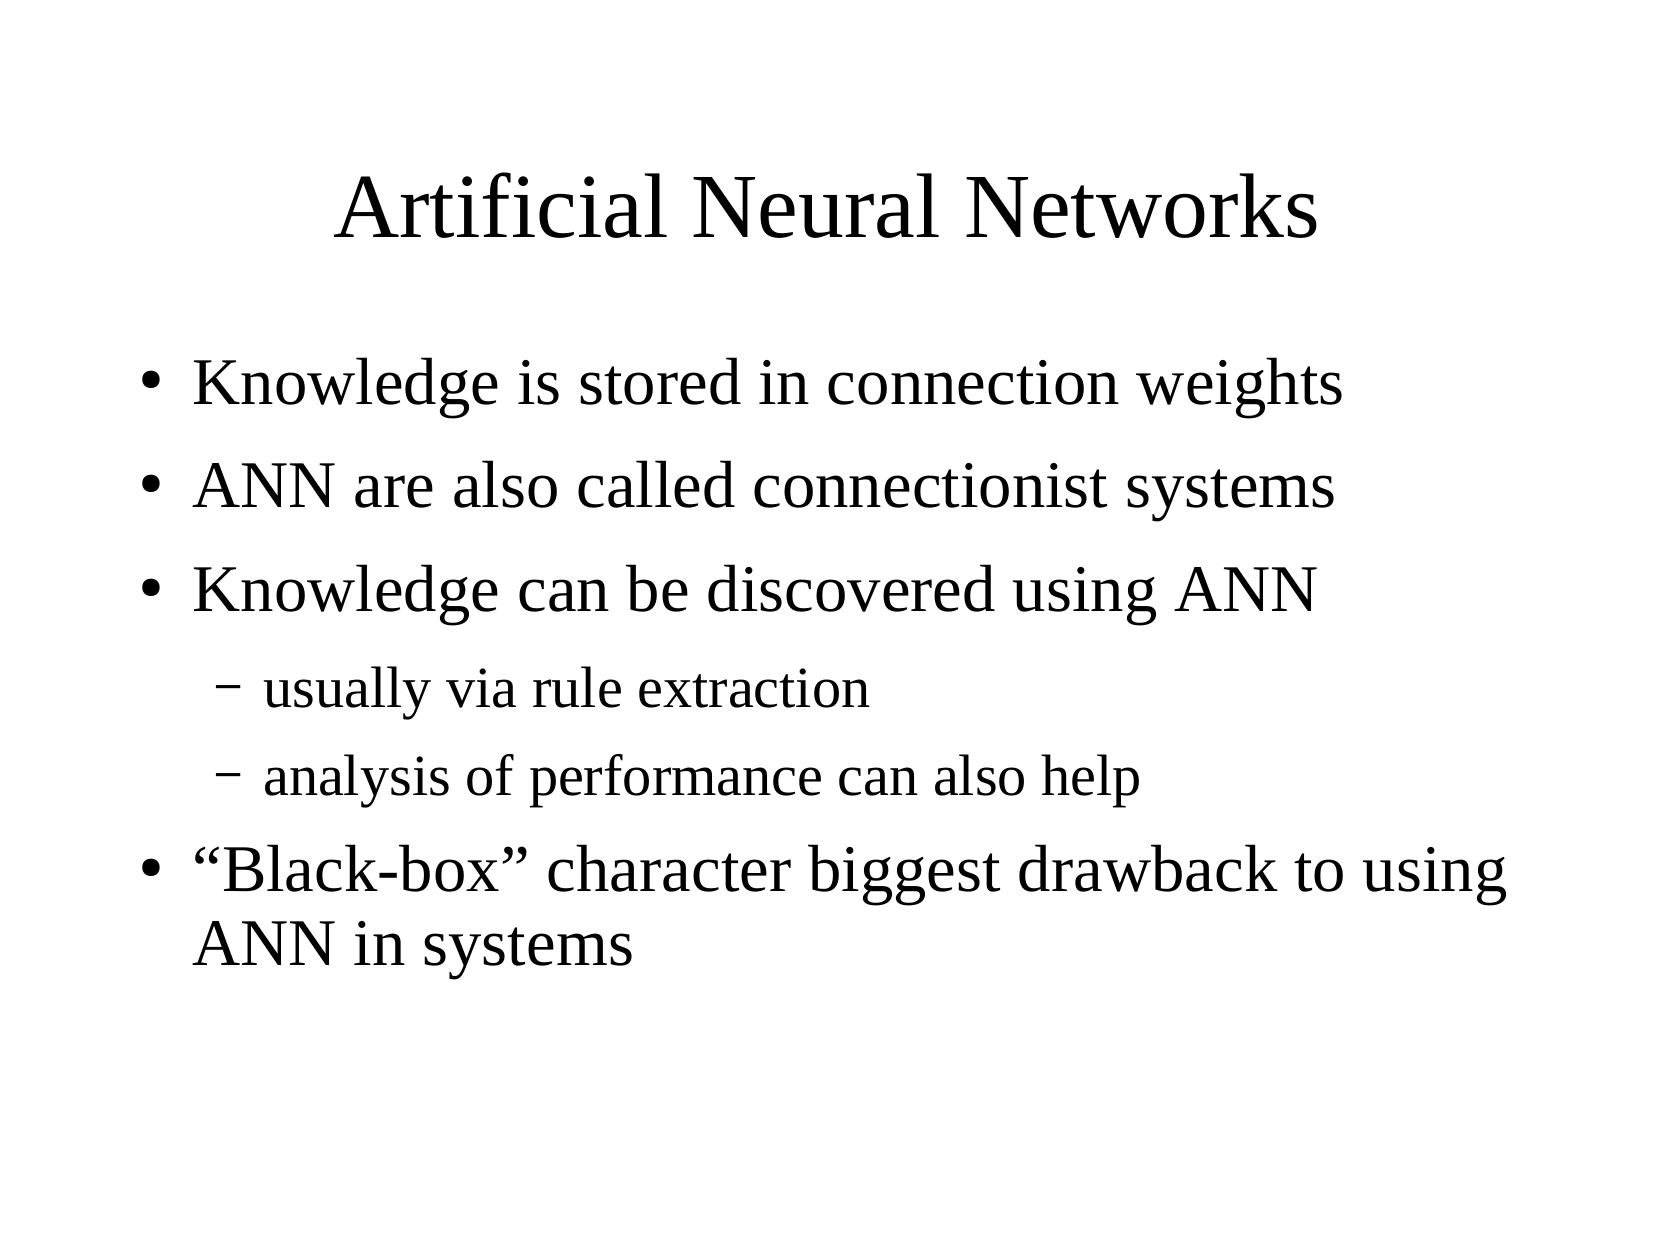

# Artificial Neural Networks
Knowledge is stored in connection weights
ANN are also called connectionist systems
Knowledge can be discovered using ANN
usually via rule extraction
analysis of performance can also help
“Black-box” character biggest drawback to using ANN in systems